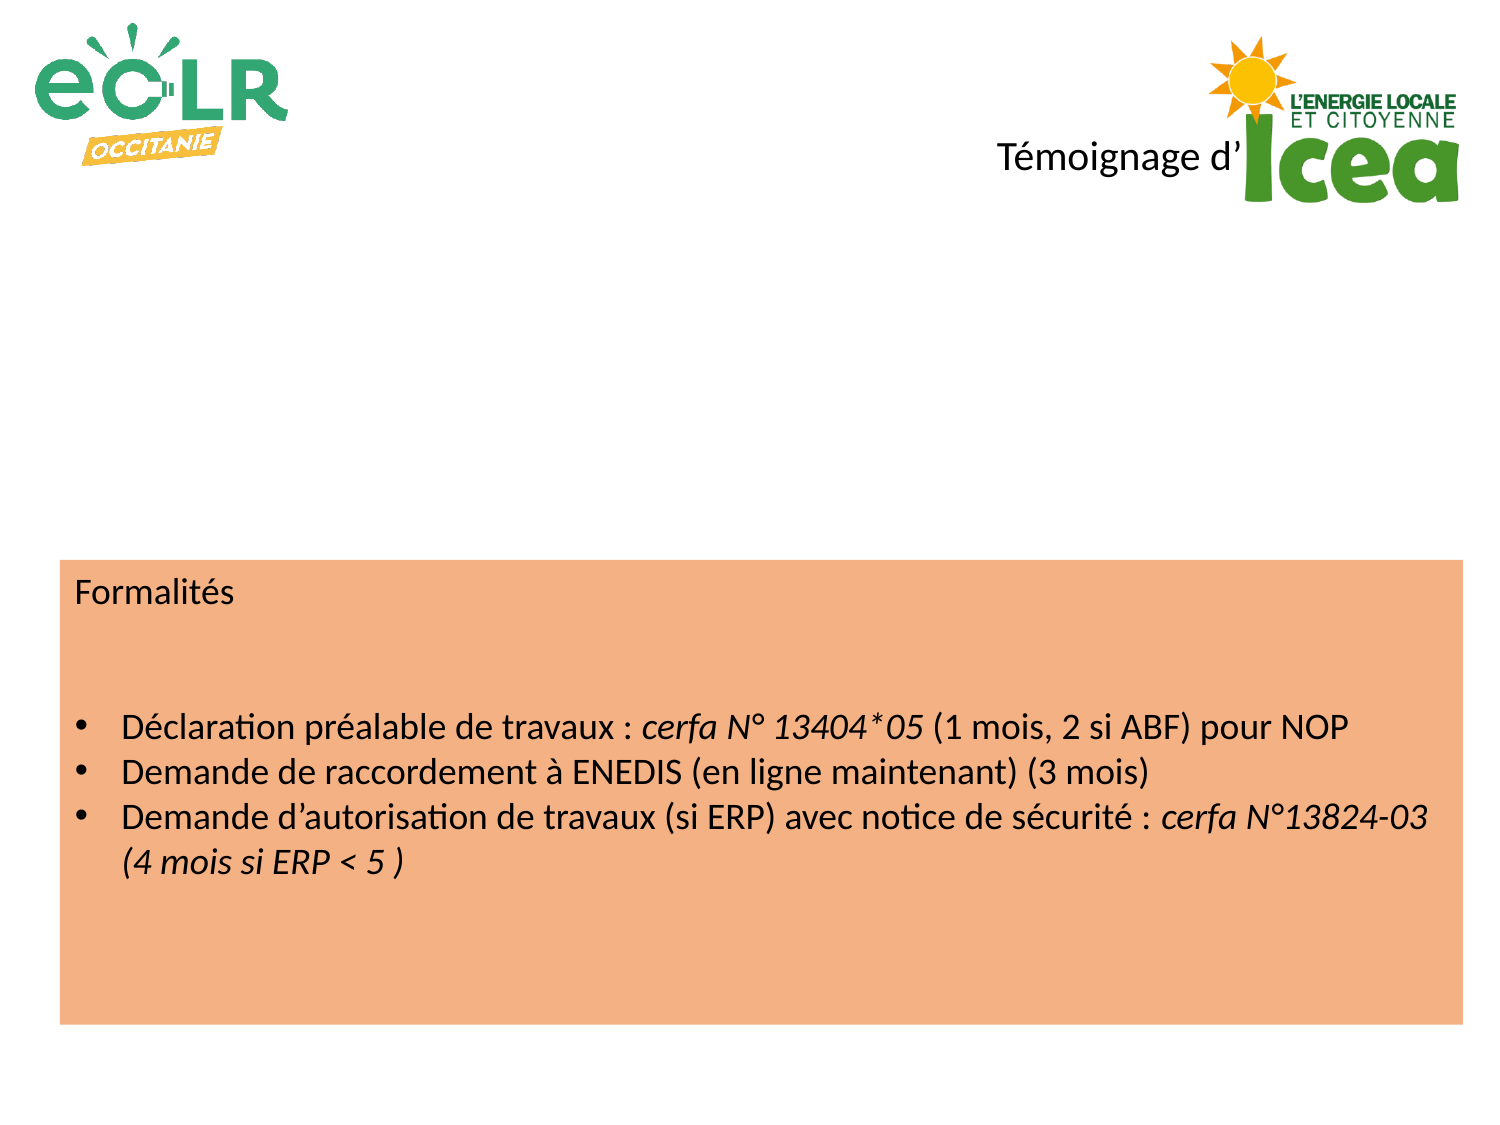

Formalités
Déclaration préalable de travaux : cerfa N° 13404*05 (1 mois, 2 si ABF) pour NOP
Demande de raccordement à ENEDIS (en ligne maintenant) (3 mois)
Demande d’autorisation de travaux (si ERP) avec notice de sécurité : cerfa N°13824-03 (4 mois si ERP < 5 )